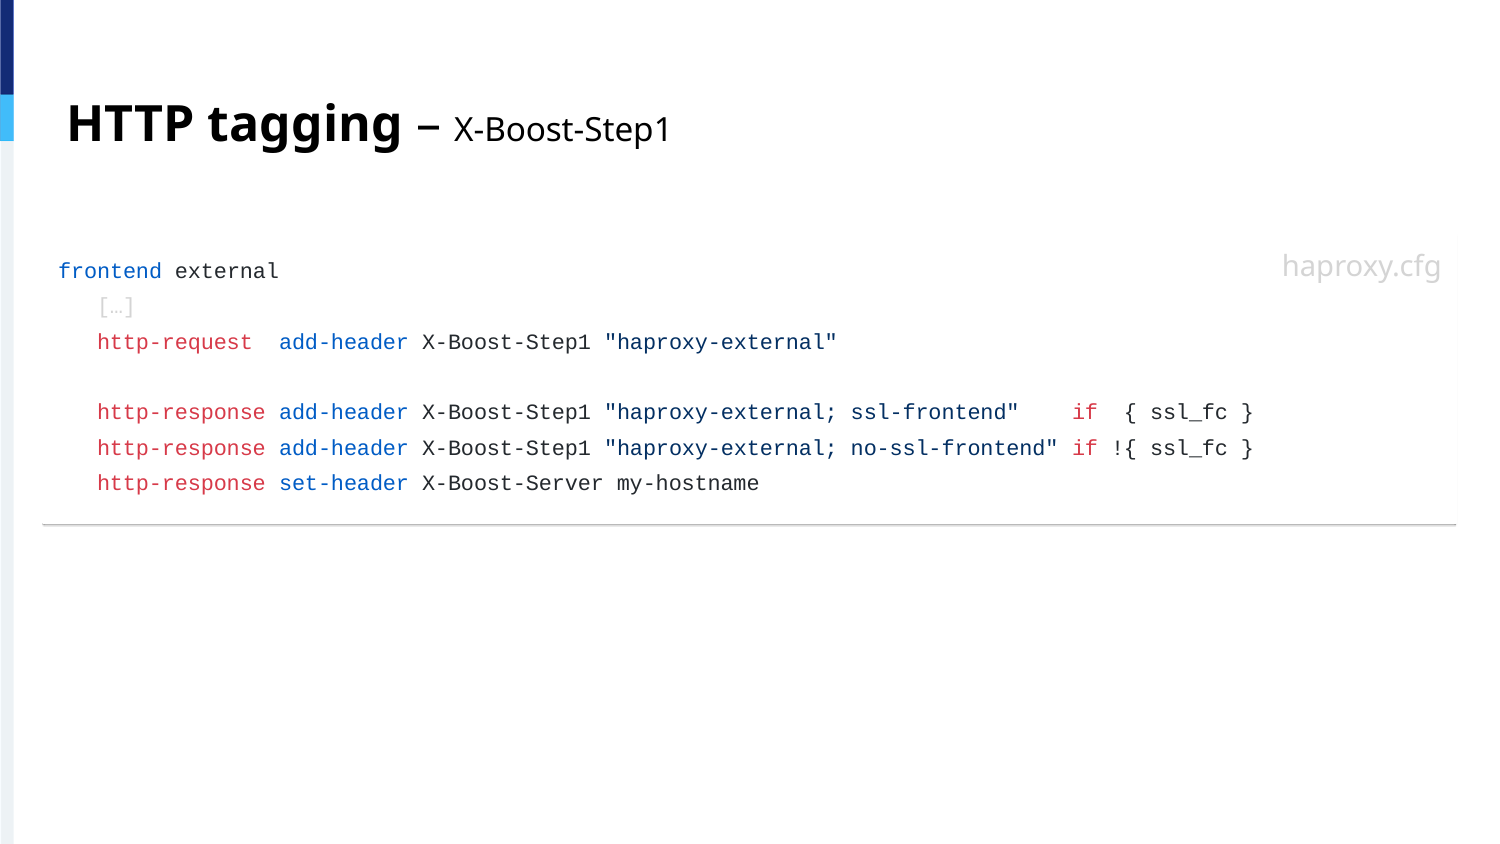

# HTTP tagging – X-Boost-Step1
frontend external
 […]
 http-request add-header X-Boost-Step1 "haproxy-external"
 http-response add-header X-Boost-Step1 "haproxy-external; ssl-frontend" if { ssl_fc }
 http-response add-header X-Boost-Step1 "haproxy-external; no-ssl-frontend" if !{ ssl_fc }
 http-response set-header X-Boost-Server my-hostname
haproxy.cfg